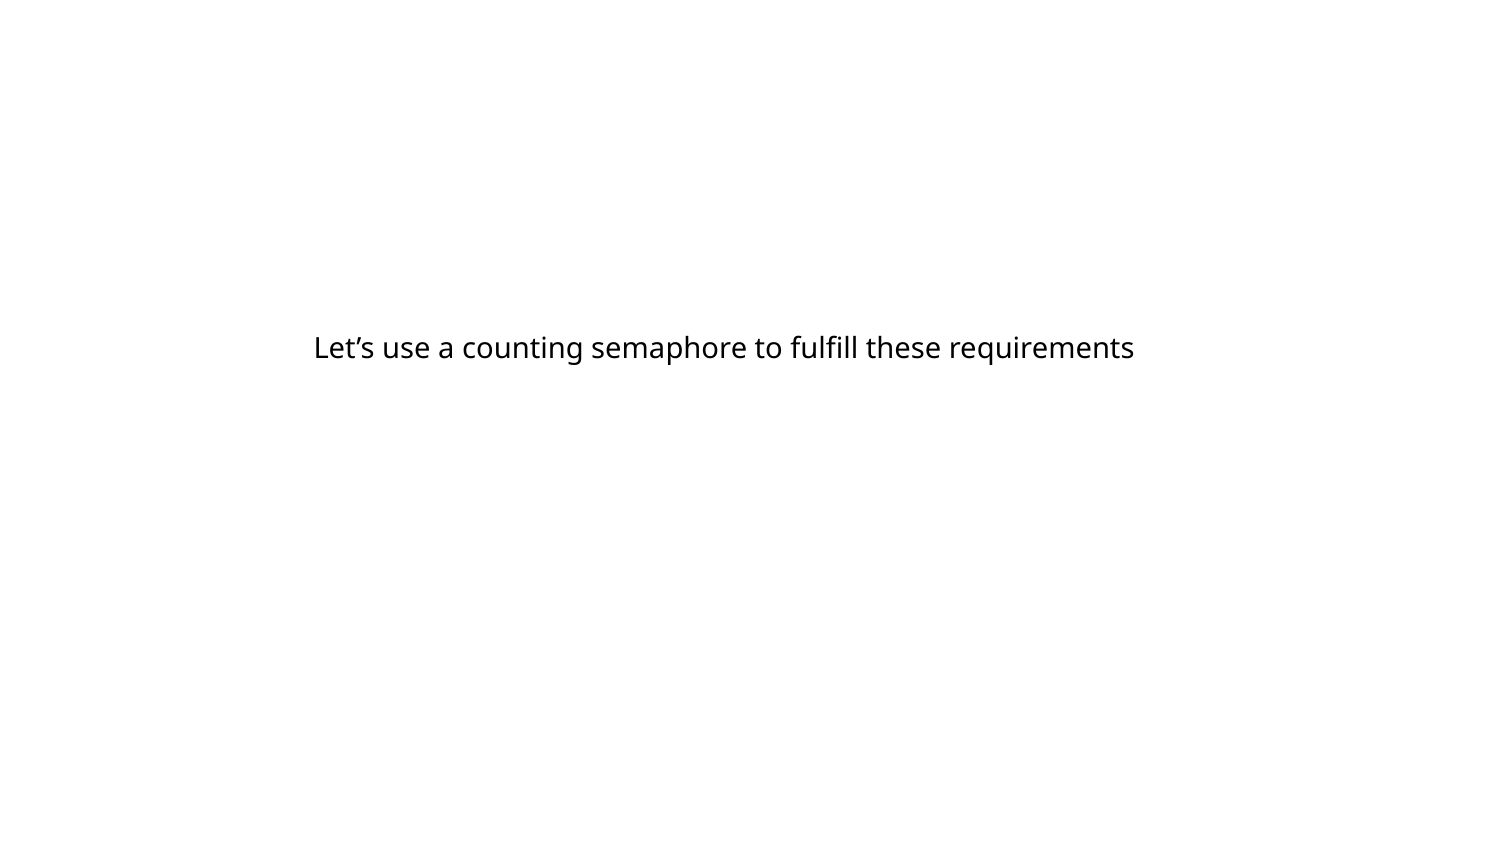

Let’s use a counting semaphore to fulfill these requirements